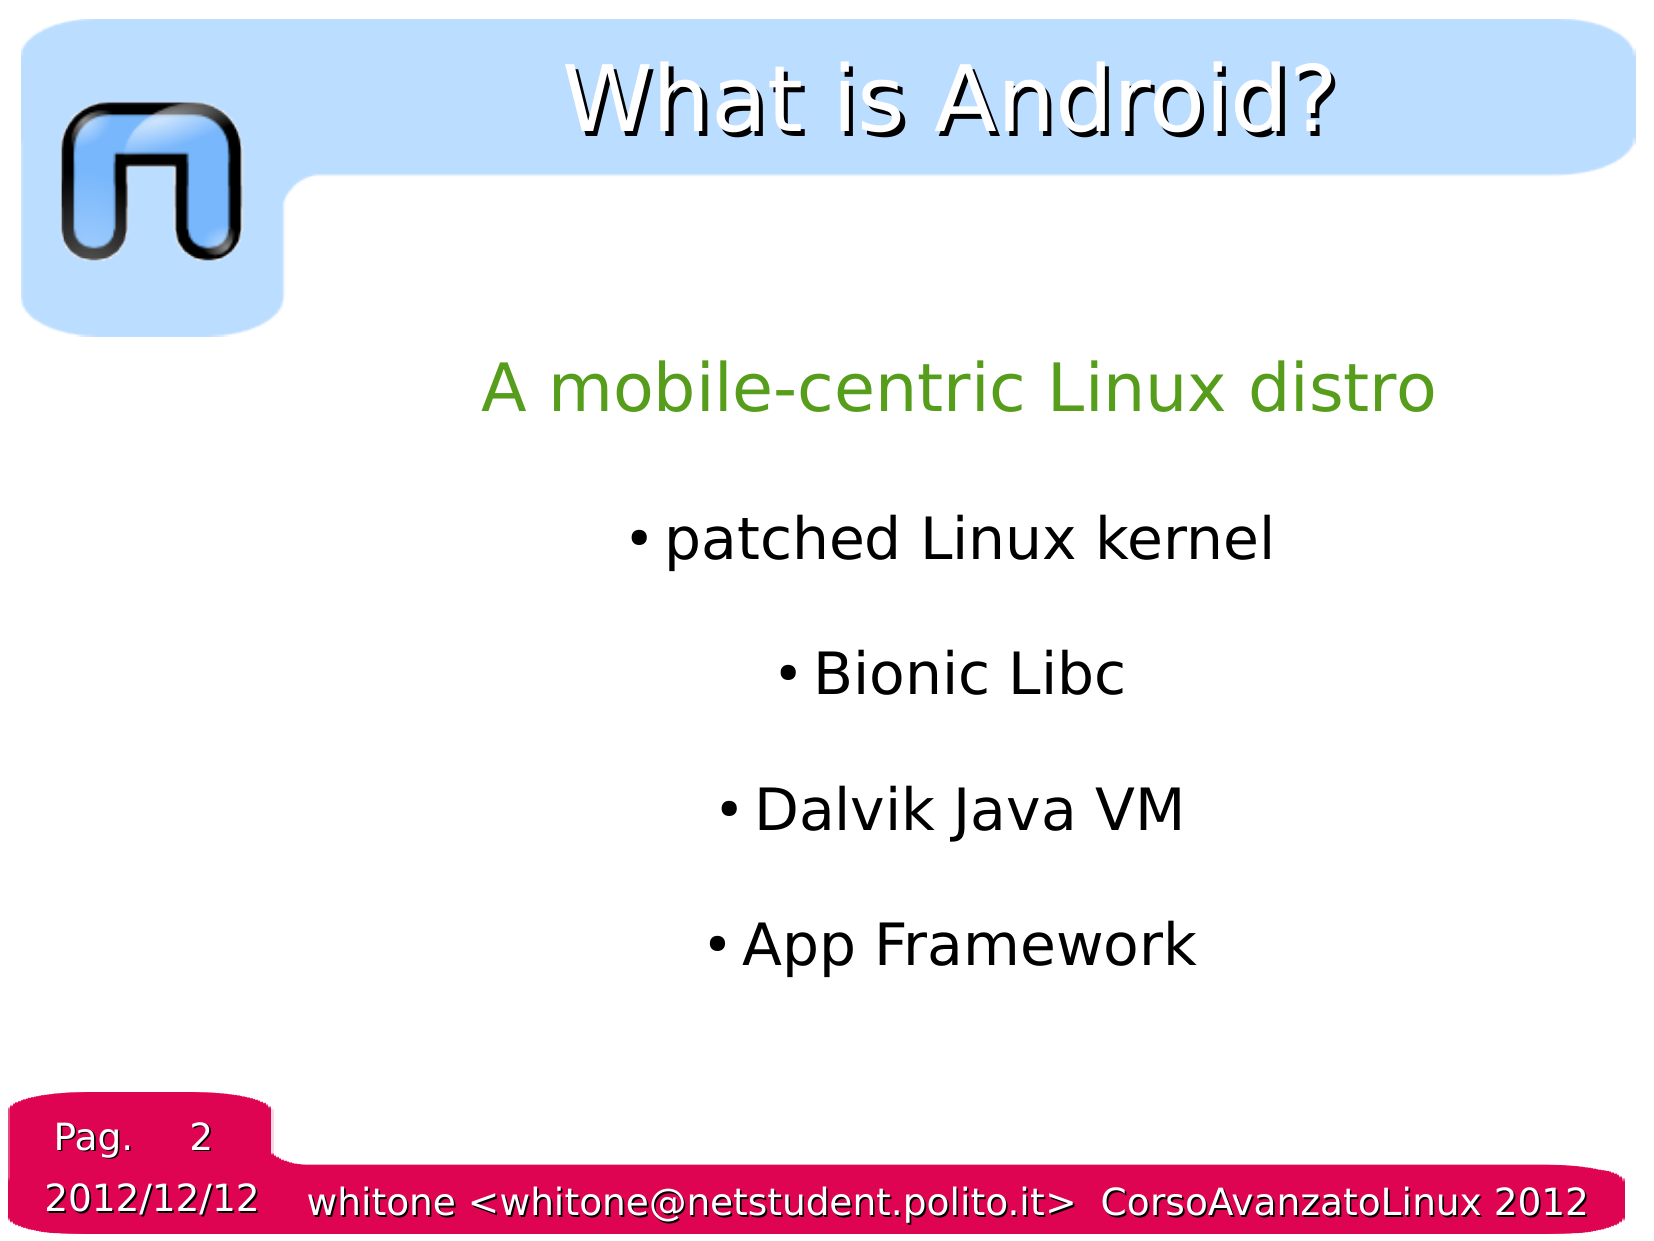

# What is Android?
A mobile-centric Linux distro
patched Linux kernel
Bionic Libc
Dalvik Java VM
App Framework
 Pag.
2012/12/12
whitone <whitone@netstudent.polito.it> CorsoAvanzatoLinux 2012